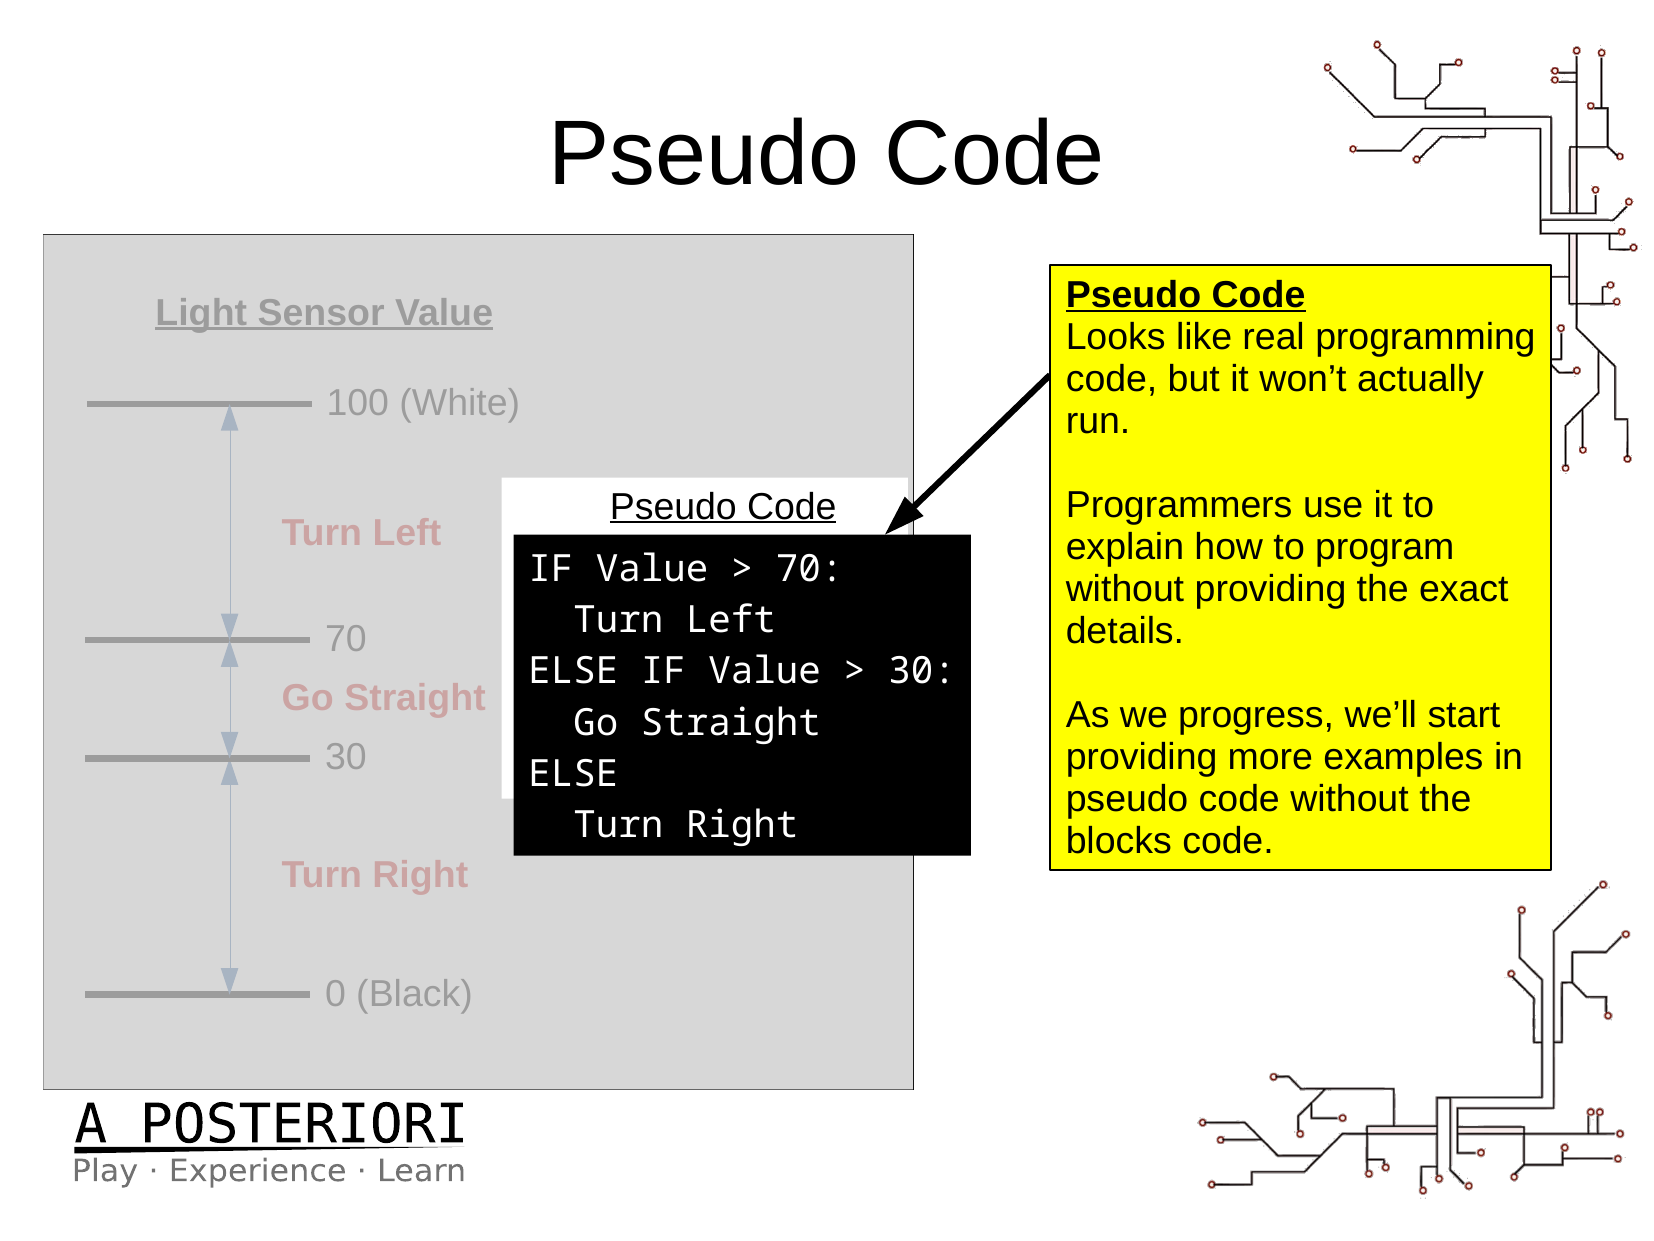

# Pseudo Code
Light Sensor Value
100 (White)
Pseudo Code
Turn Left
IF Value > 70:
 Turn Left
ELSE IF Value > 30:
 Go Straight
ELSE
 Turn Right
70
Go Straight
30
Turn Right
0 (Black)
Pseudo Code
Looks like real programming
code, but it won’t actually
run.
Programmers use it to
explain how to program
without providing the exact
details.
As we progress, we’ll start
providing more examples in
pseudo code without the
blocks code.